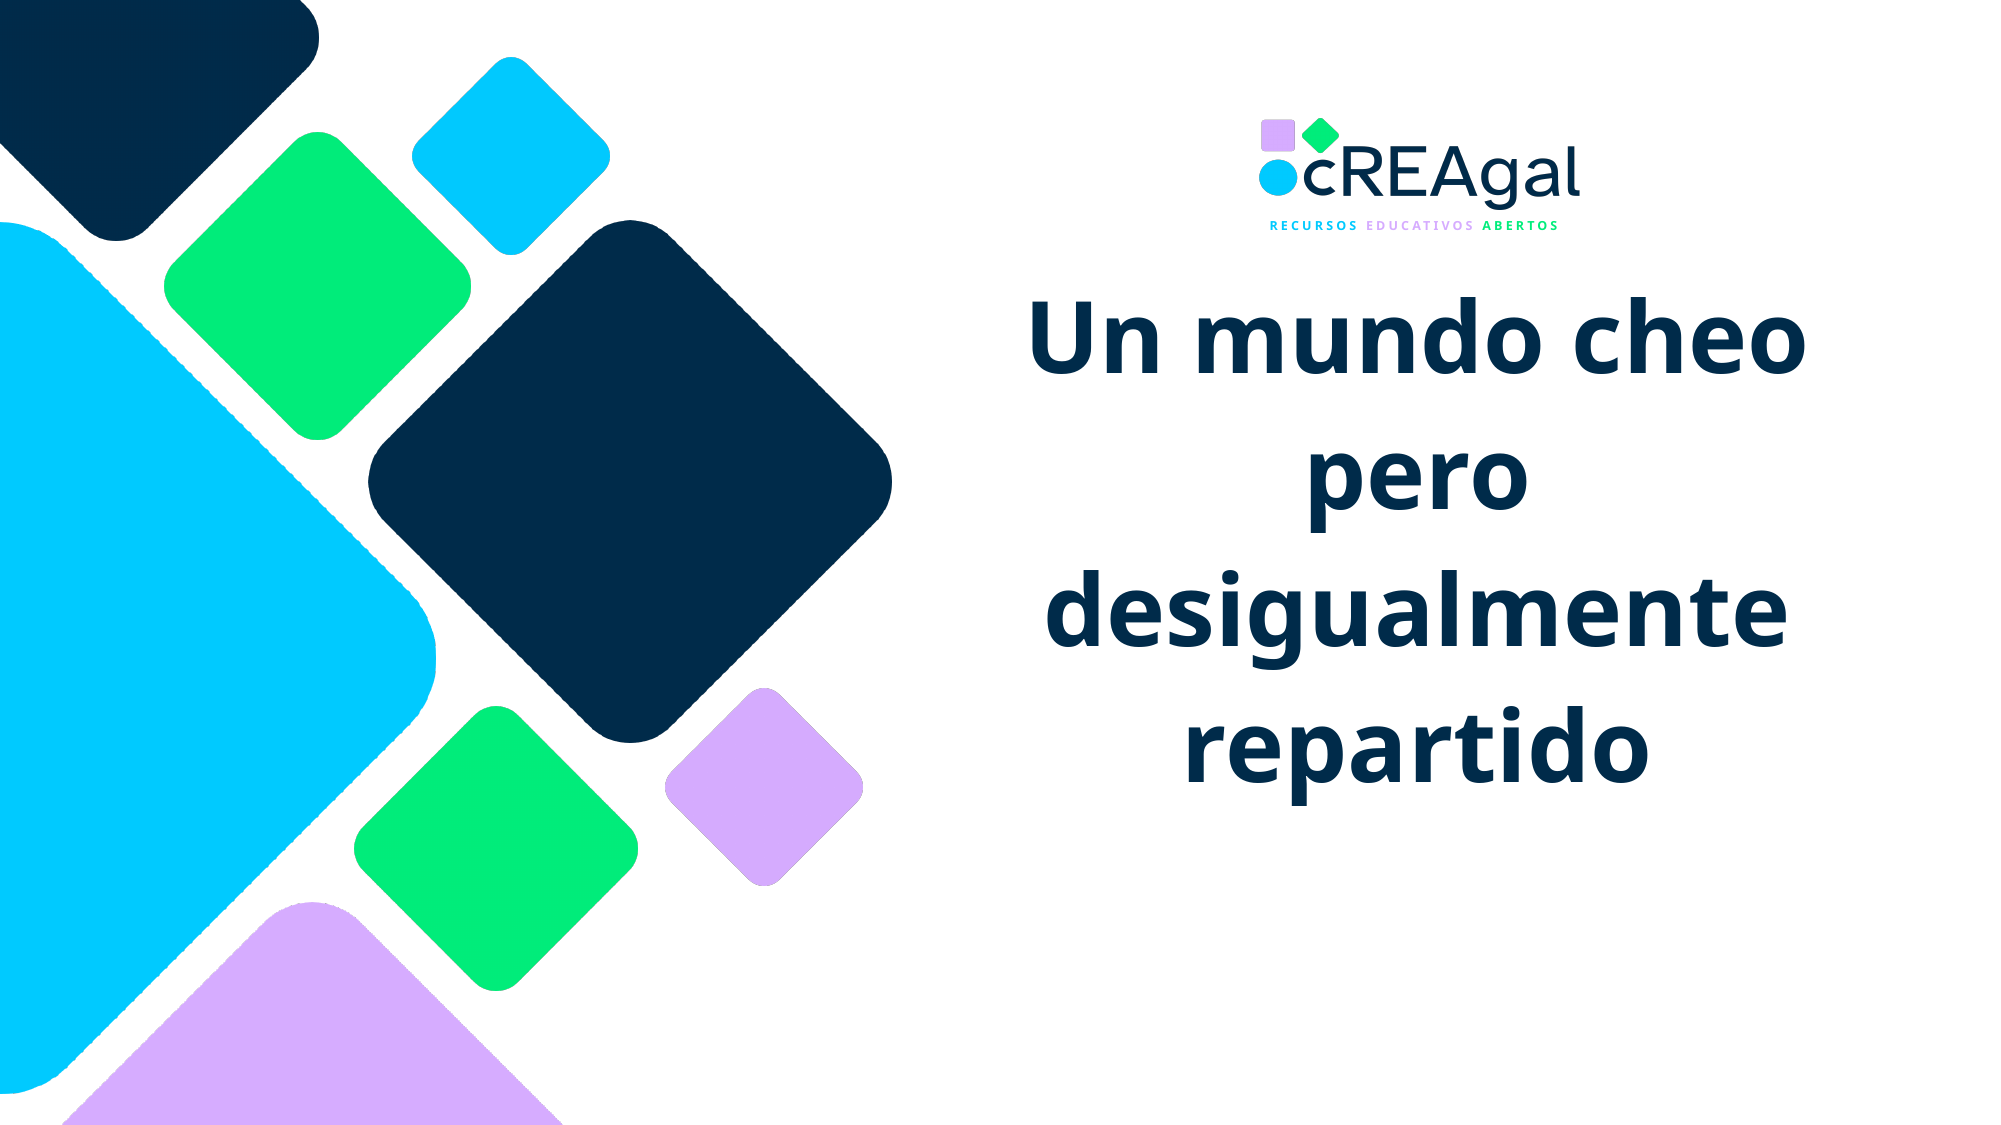

# Un mundo cheo pero desigualmente repartido